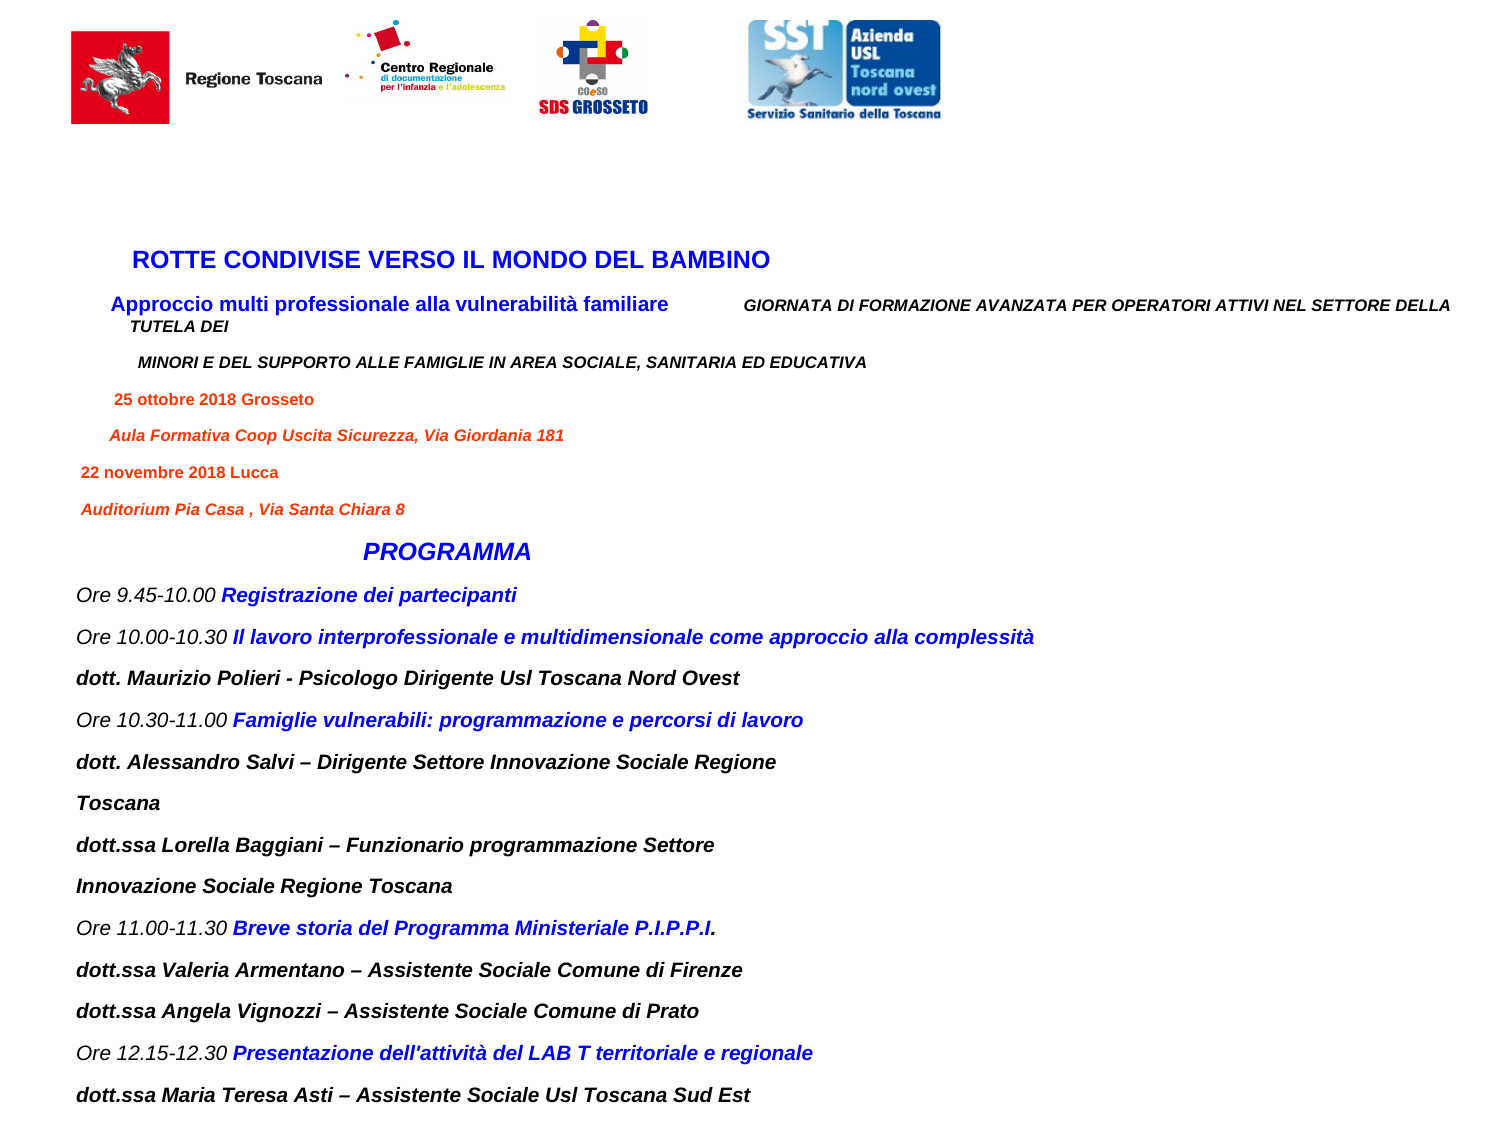

ROTTE CONDIVISE VERSO IL MONDO DEL BAMBINO
 Approccio multi professionale alla vulnerabilità familiare GIORNATA DI FORMAZIONE AVANZATA PER OPERATORI ATTIVI NEL SETTORE DELLA TUTELA DEI
 MINORI E DEL SUPPORTO ALLE FAMIGLIE IN AREA SOCIALE, SANITARIA ED EDUCATIVA
 25 ottobre 2018 Grosseto
 Aula Formativa Coop Uscita Sicurezza, Via Giordania 181
 22 novembre 2018 Lucca
 Auditorium Pia Casa , Via Santa Chiara 8
 PROGRAMMA
Ore 9.45-10.00 Registrazione dei partecipanti
Ore 10.00-10.30 Il lavoro interprofessionale e multidimensionale come approccio alla complessità
dott. Maurizio Polieri - Psicologo Dirigente Usl Toscana Nord Ovest
Ore 10.30-11.00 Famiglie vulnerabili: programmazione e percorsi di lavoro
dott. Alessandro Salvi – Dirigente Settore Innovazione Sociale Regione
Toscana
dott.ssa Lorella Baggiani – Funzionario programmazione Settore
Innovazione Sociale Regione Toscana
Ore 11.00-11.30 Breve storia del Programma Ministeriale P.I.P.P.I.
dott.ssa Valeria Armentano – Assistente Sociale Comune di Firenze
dott.ssa Angela Vignozzi – Assistente Sociale Comune di Prato
Ore 12.15-12.30 Presentazione dell'attività del LAB T territoriale e regionale
dott.ssa Maria Teresa Asti – Assistente Sociale Usl Toscana Sud Est
dott.ssa Mariagiulia Mannocci – Responsabile Ufficio Servizi alla Persona
Comune di Capannori
Ore 12.30-13.00 Introduzione al lavoro d'equipe: attività esperienziale a cura dei
Formatori LabT
Ore 13.00-14.00 Pausa Pranzo a buffet
Ore 14.00-15.30 Role Playing: il lavoro in Equipe Multidisciplinare
Ore 15.30-16.00 Analisi delle esperienze e confronto in plenaria
Ore 16.00-16.30 Conclusioni
Per informazioni e iscrizioni:
mariateresa.asti@uslsudest.toscana.it (Grosseto); mg.mannocci@comune.capannori.lu.it (Lucca)